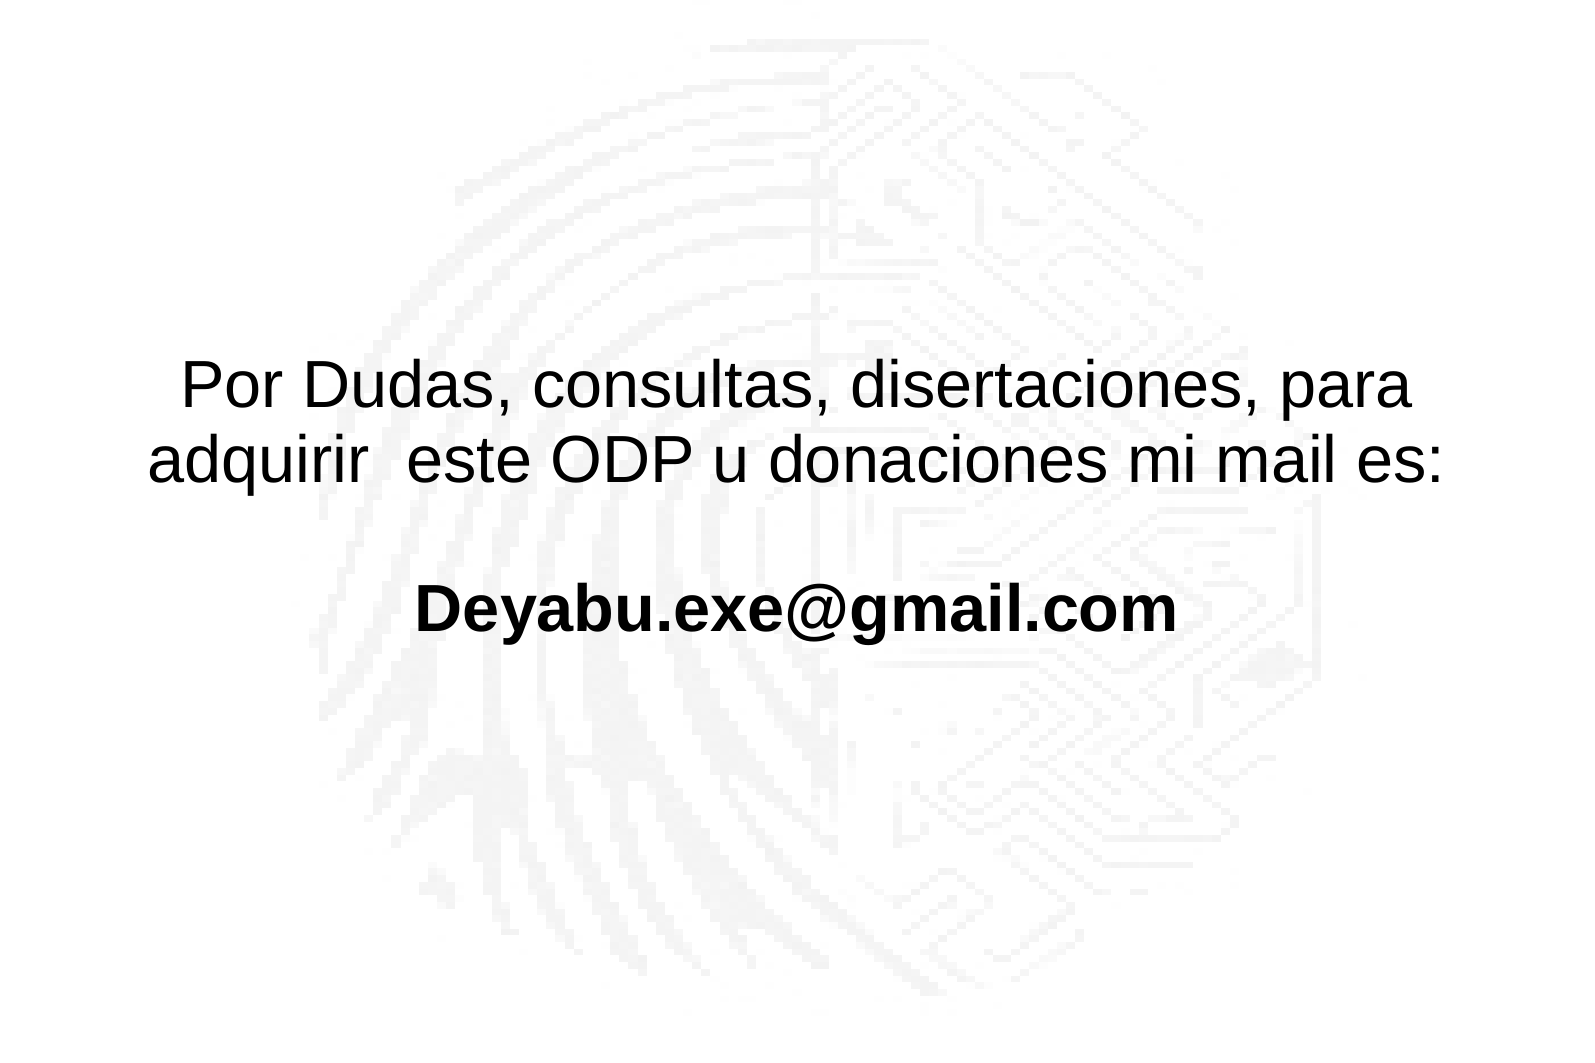

# Por Dudas, consultas, disertaciones, para adquirir este ODP u donaciones mi mail es:
Deyabu.exe@gmail.com